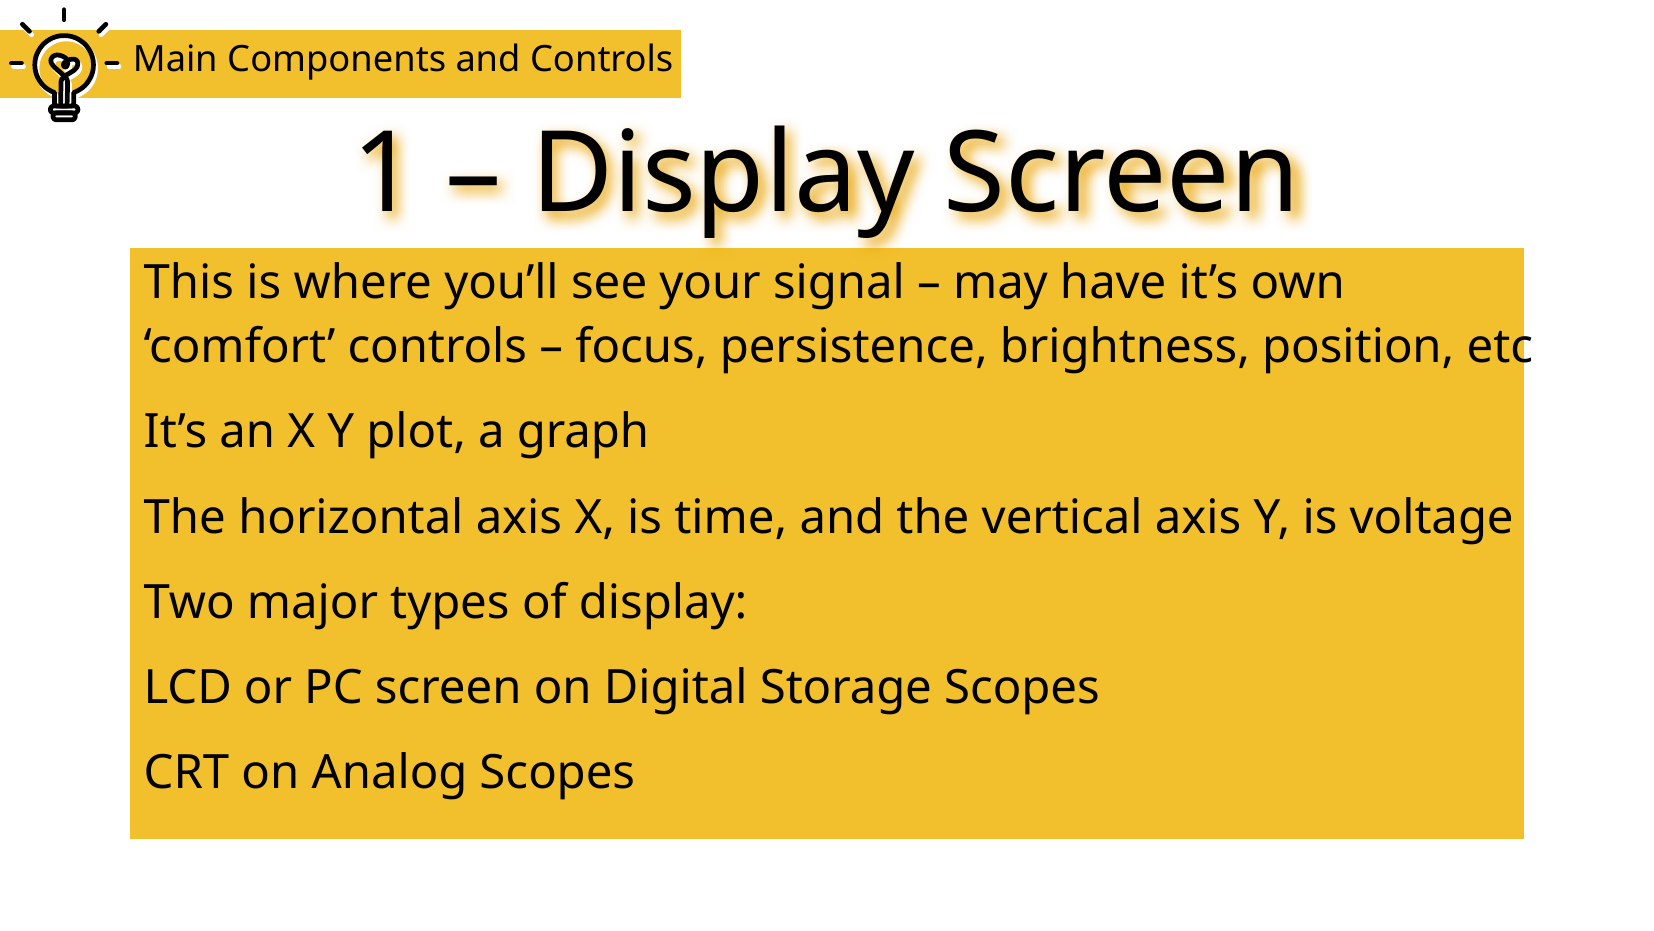

Main Components and Controls
# 1 – Display Screen
This is where you’ll see your signal – may have it’s own ‘comfort’ controls – focus, persistence, brightness, position, etc
It’s an X Y plot, a graph
The horizontal axis X, is time, and the vertical axis Y, is voltage
Two major types of display:
LCD or PC screen on Digital Storage Scopes
CRT on Analog Scopes